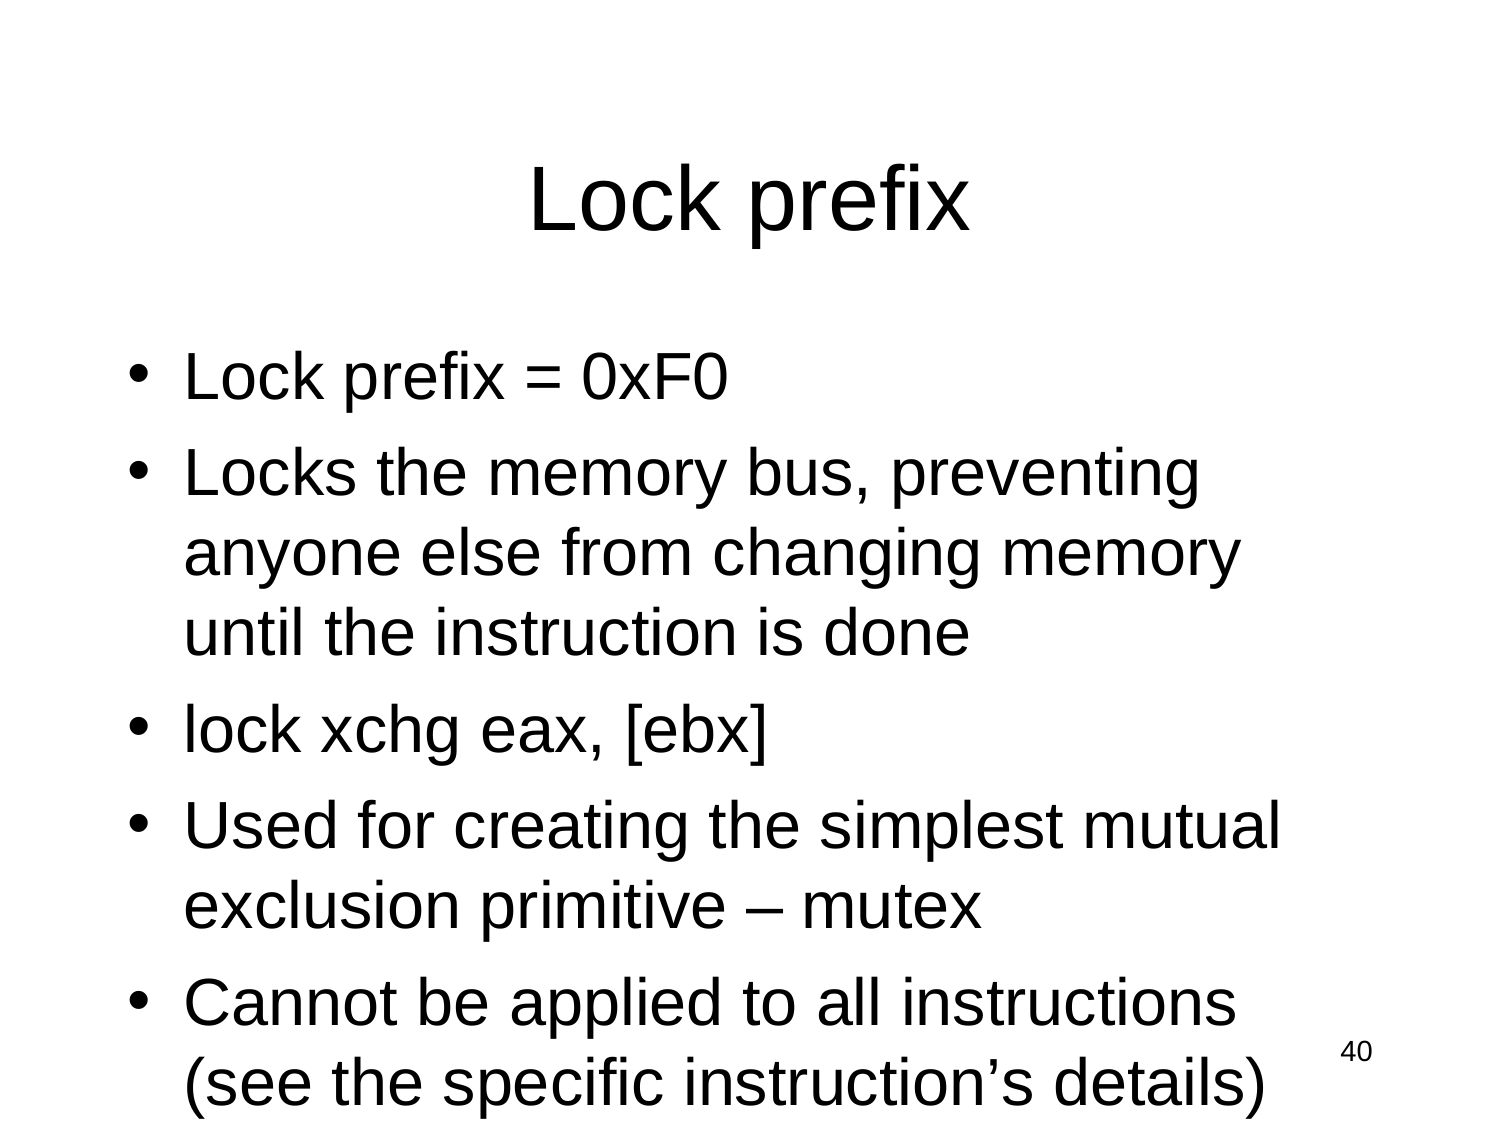

# Lock prefix
Lock prefix = 0xF0
Locks the memory bus, preventing anyone else from changing memory until the instruction is done
lock xchg eax, [ebx]
Used for creating the simplest mutual exclusion primitive – mutex
Cannot be applied to all instructions (see the specific instruction’s details)